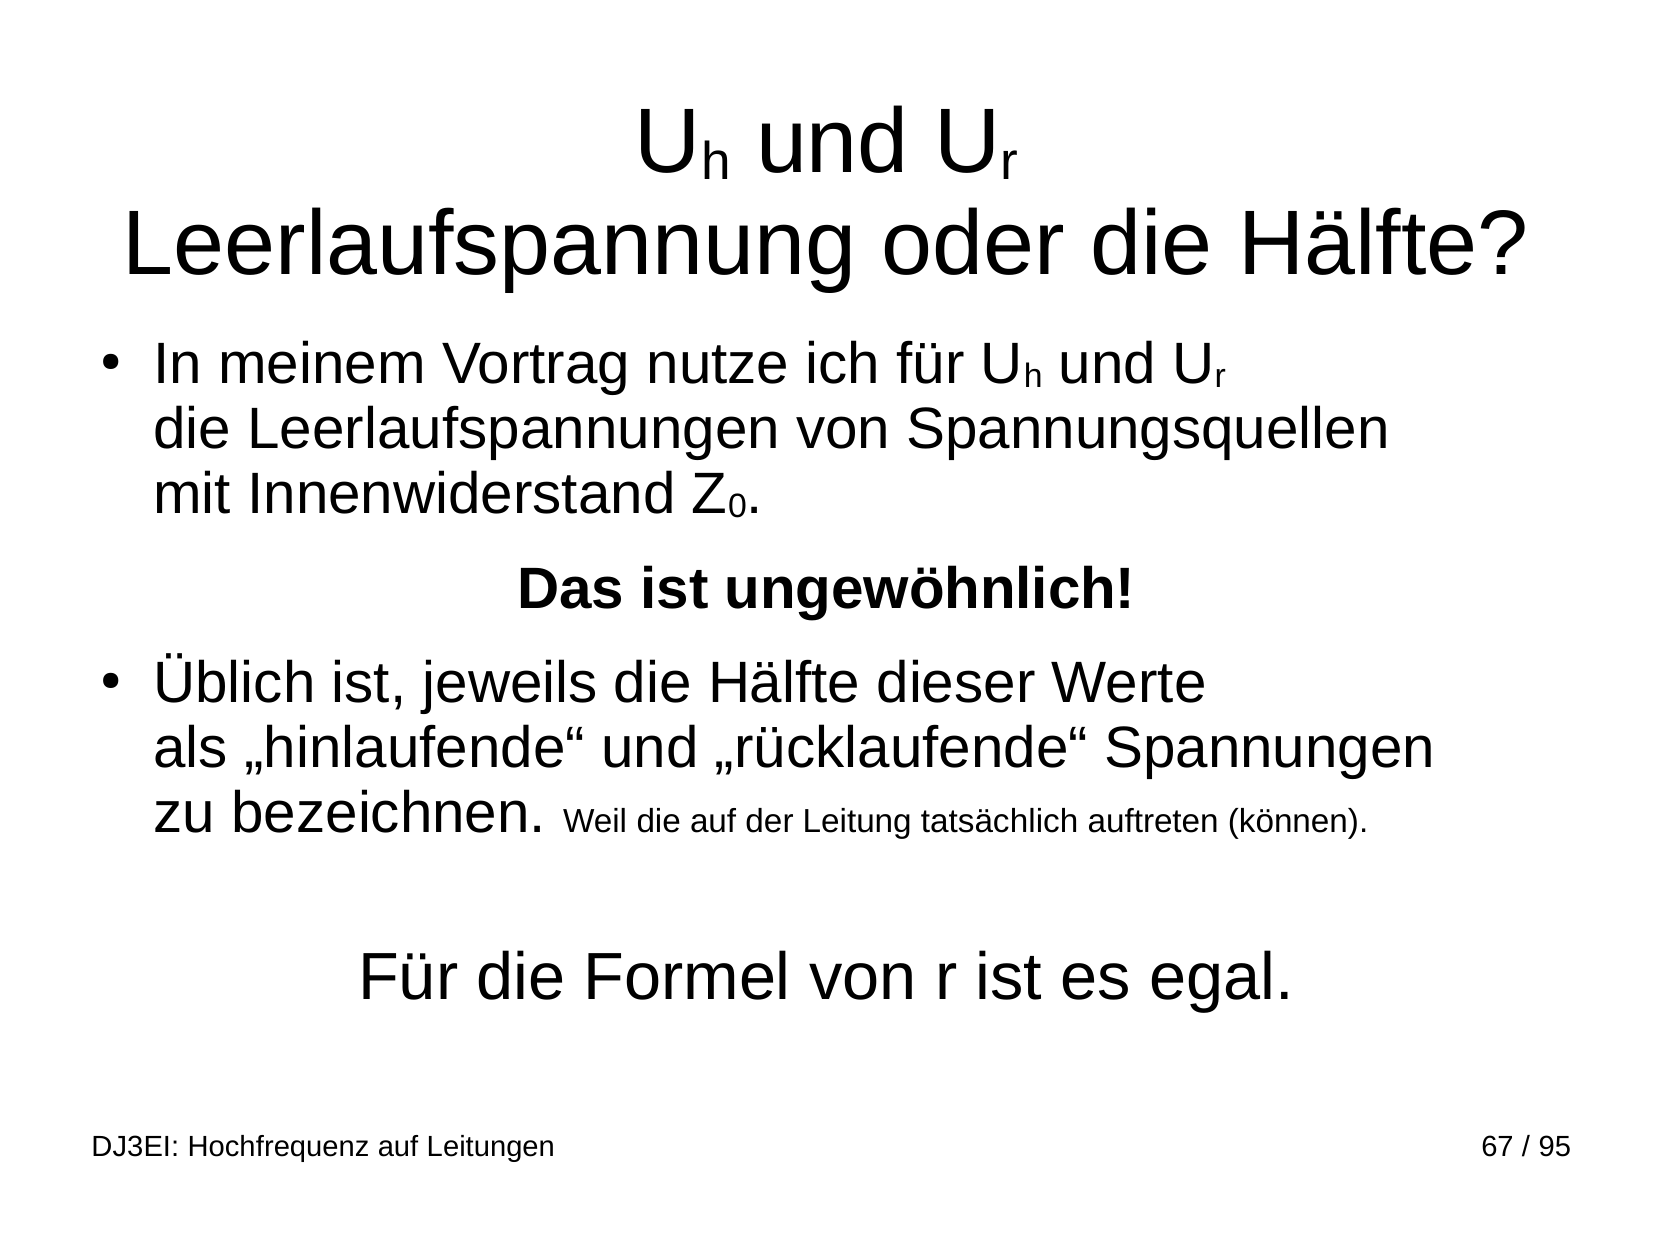

# Uh und Ur Leerlaufspannung oder die Hälfte?
In meinem Vortrag nutze ich für Uh und Ur
die Leerlaufspannungen von Spannungsquellen
mit Innenwiderstand Z0.
Das ist ungewöhnlich!
Üblich ist, jeweils die Hälfte dieser Werte
als „hinlaufende“ und „rücklaufende“ Spannungen
zu bezeichnen. Weil die auf der Leitung tatsächlich auftreten (können).
Für die Formel von r ist es egal.